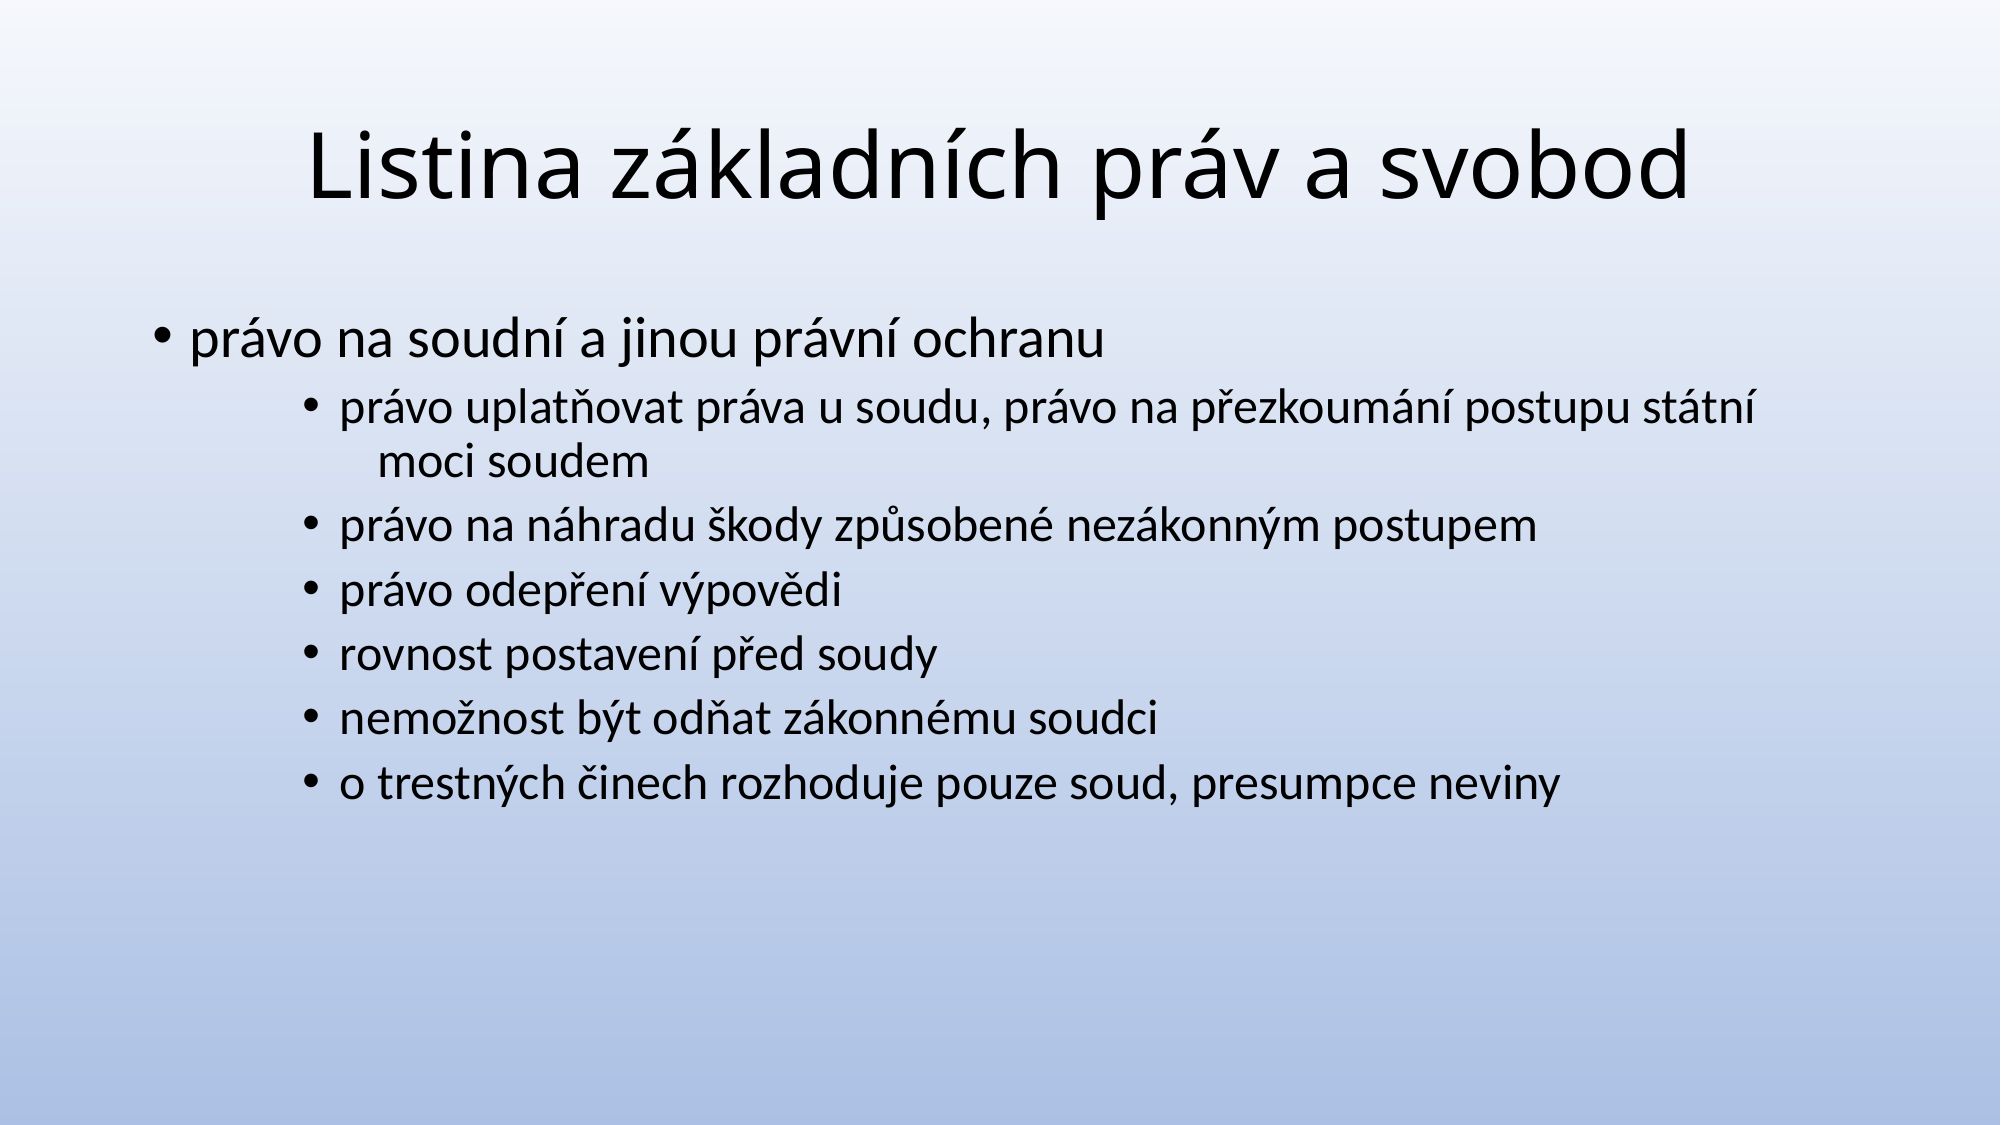

# Listina základních práv a svobod
právo na soudní a jinou právní ochranu
právo uplatňovat práva u soudu, právo na přezkoumání postupu státní moci soudem
právo na náhradu škody způsobené nezákonným postupem
právo odepření výpovědi
rovnost postavení před soudy
nemožnost být odňat zákonnému soudci
o trestných činech rozhoduje pouze soud, presumpce neviny